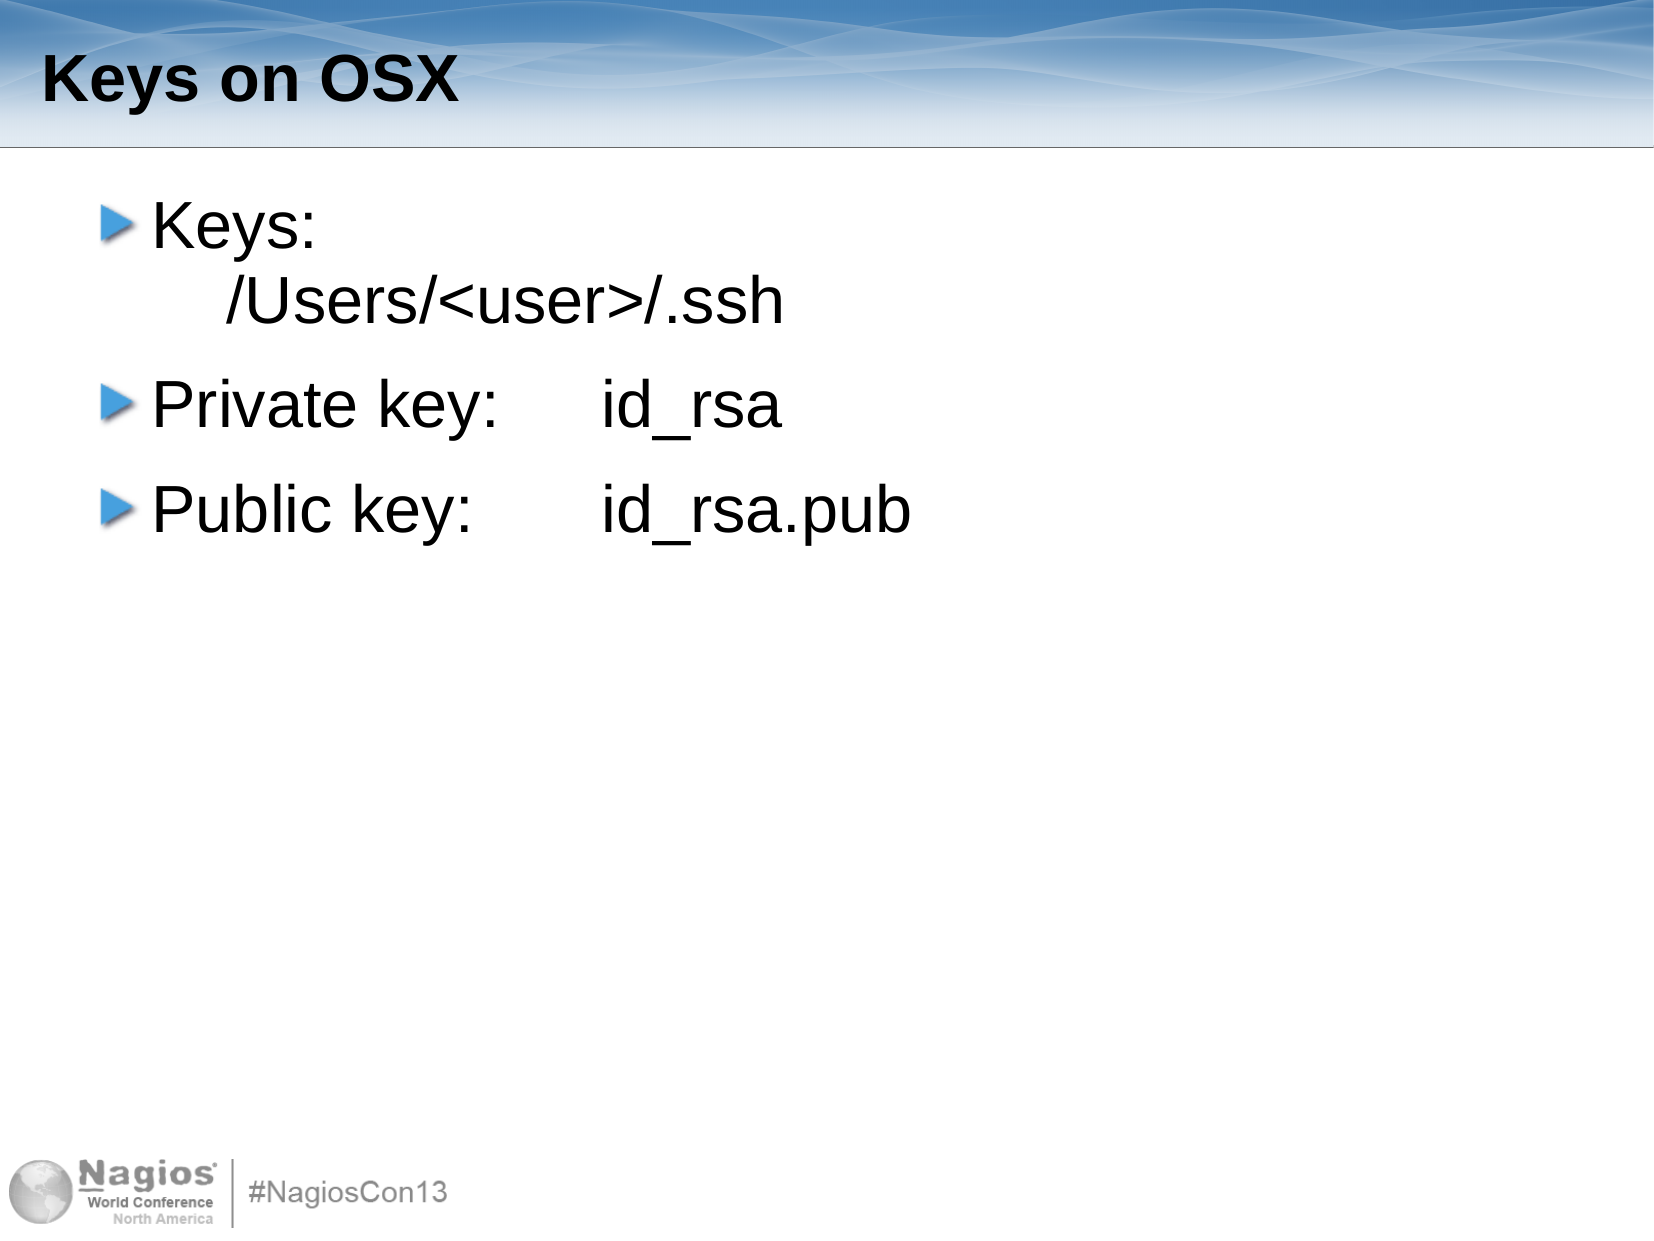

# Keys on OSX
Keys:
	/Users/<user>/.ssh
Private key:		id_rsa
Public key:		id_rsa.pub